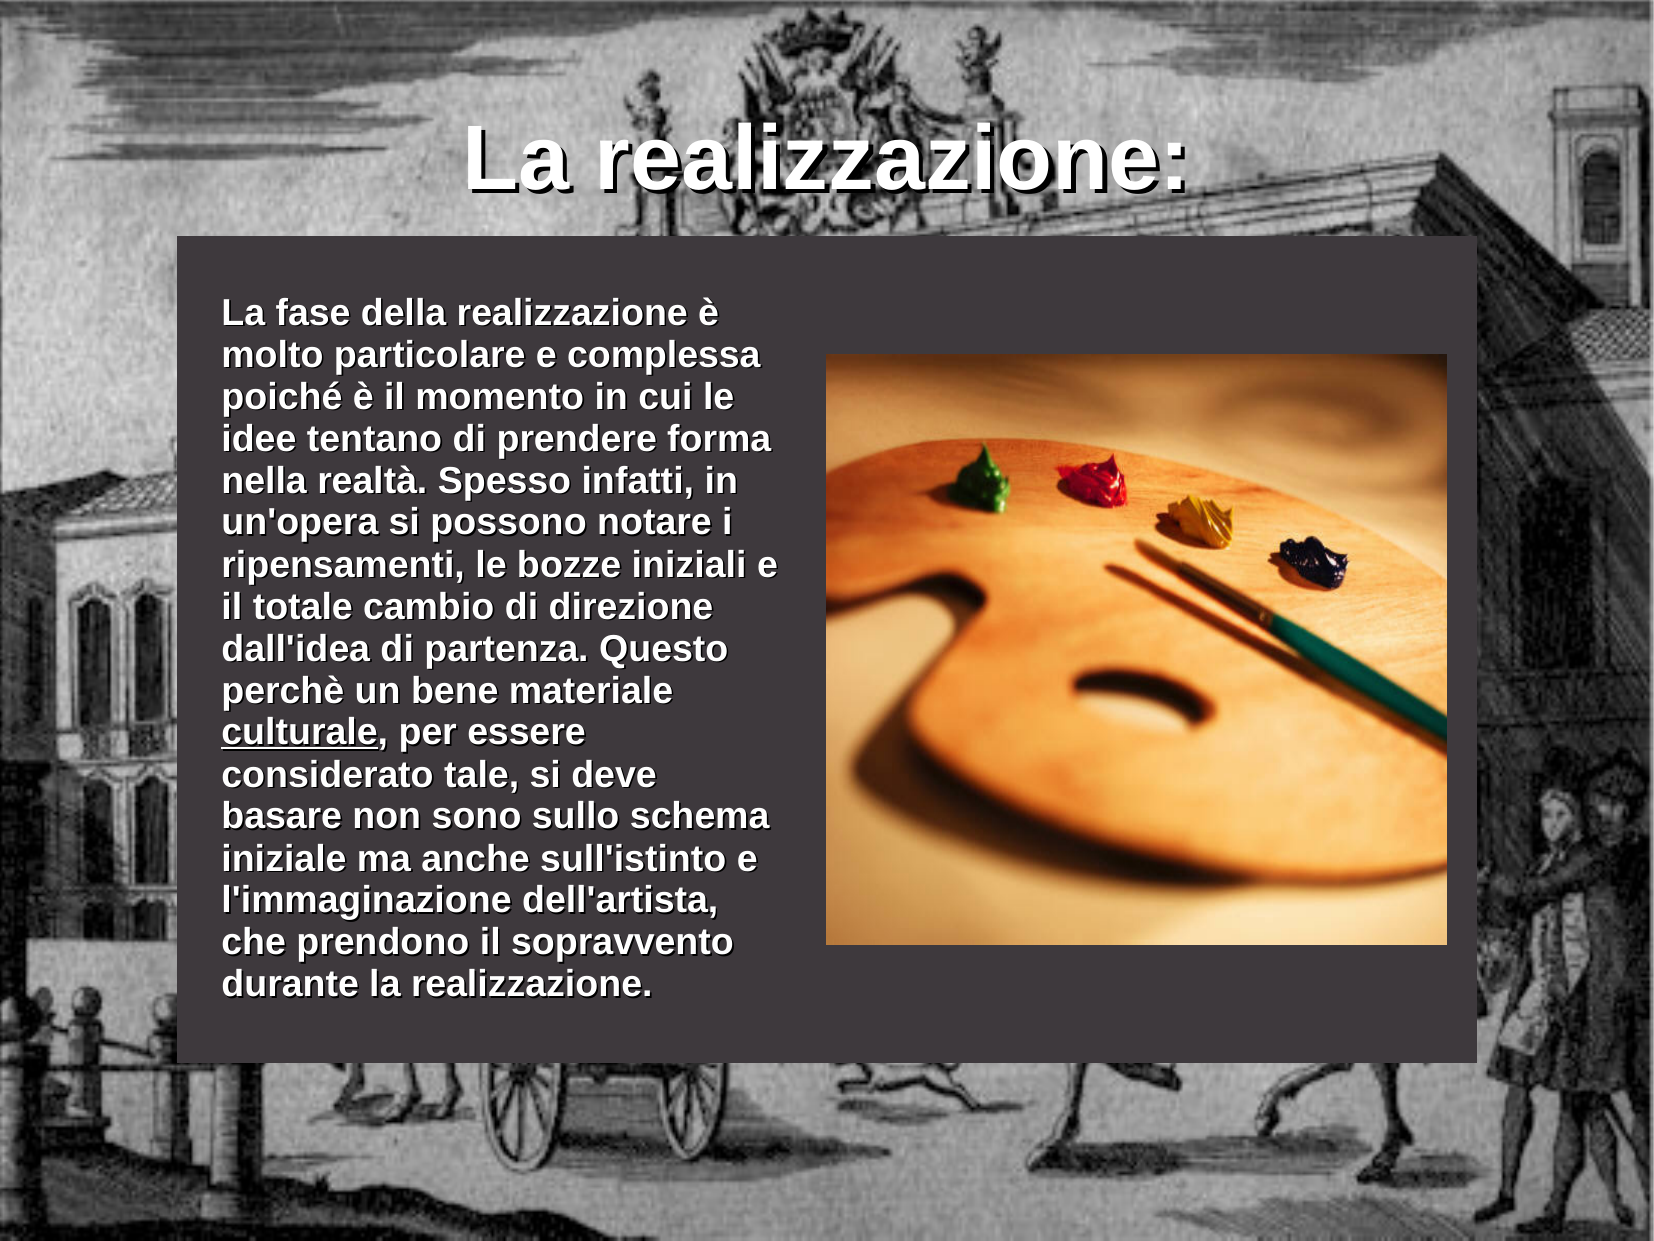

# La realizzazione:
La fase della realizzazione è molto particolare e complessa poiché è il momento in cui le idee tentano di prendere forma nella realtà. Spesso infatti, in un'opera si possono notare i ripensamenti, le bozze iniziali e il totale cambio di direzione dall'idea di partenza. Questo perchè un bene materiale culturale, per essere considerato tale, si deve basare non sono sullo schema iniziale ma anche sull'istinto e l'immaginazione dell'artista, che prendono il sopravvento durante la realizzazione.